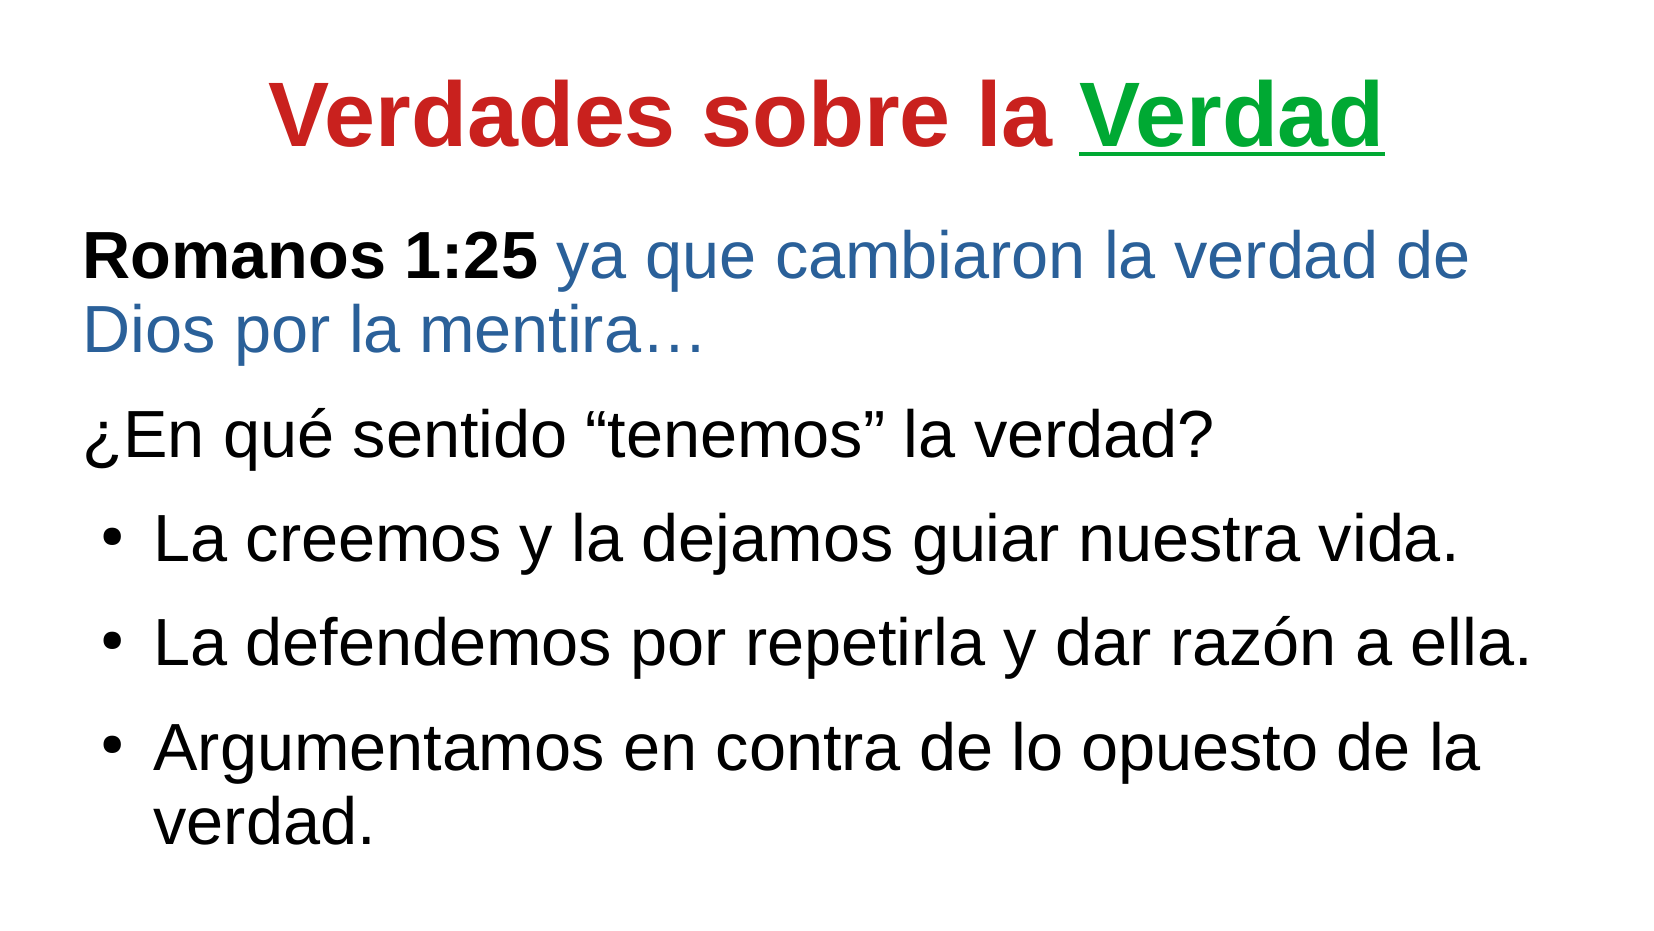

# Verdades sobre la Verdad
Romanos 1:25 ​ya que cambiaron la verdad de Dios por la mentira…
¿En qué sentido “tenemos” la verdad?
La creemos y la dejamos guiar nuestra vida.
La defendemos por repetirla y dar razón a ella.
Argumentamos en contra de lo opuesto de la verdad.